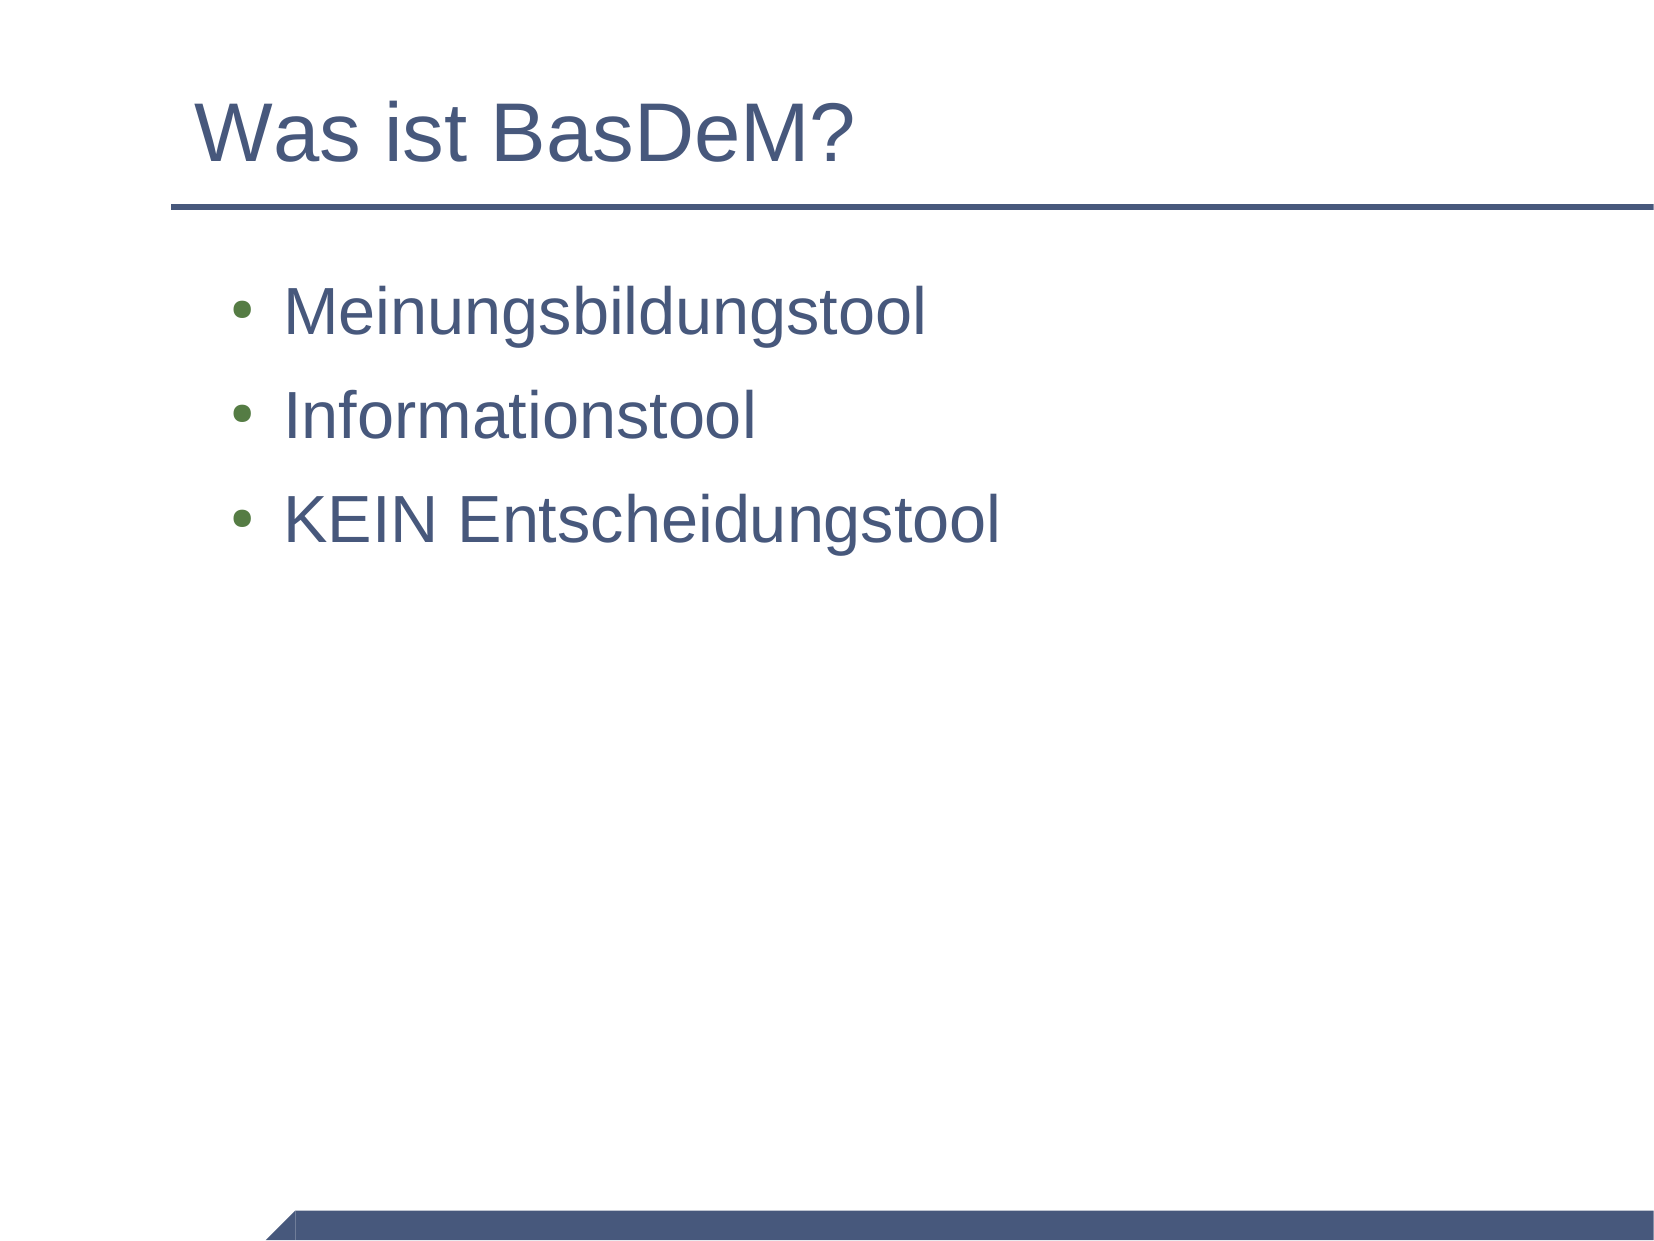

# Was ist BasDeM?
Meinungsbildungstool
Informationstool
KEIN Entscheidungstool